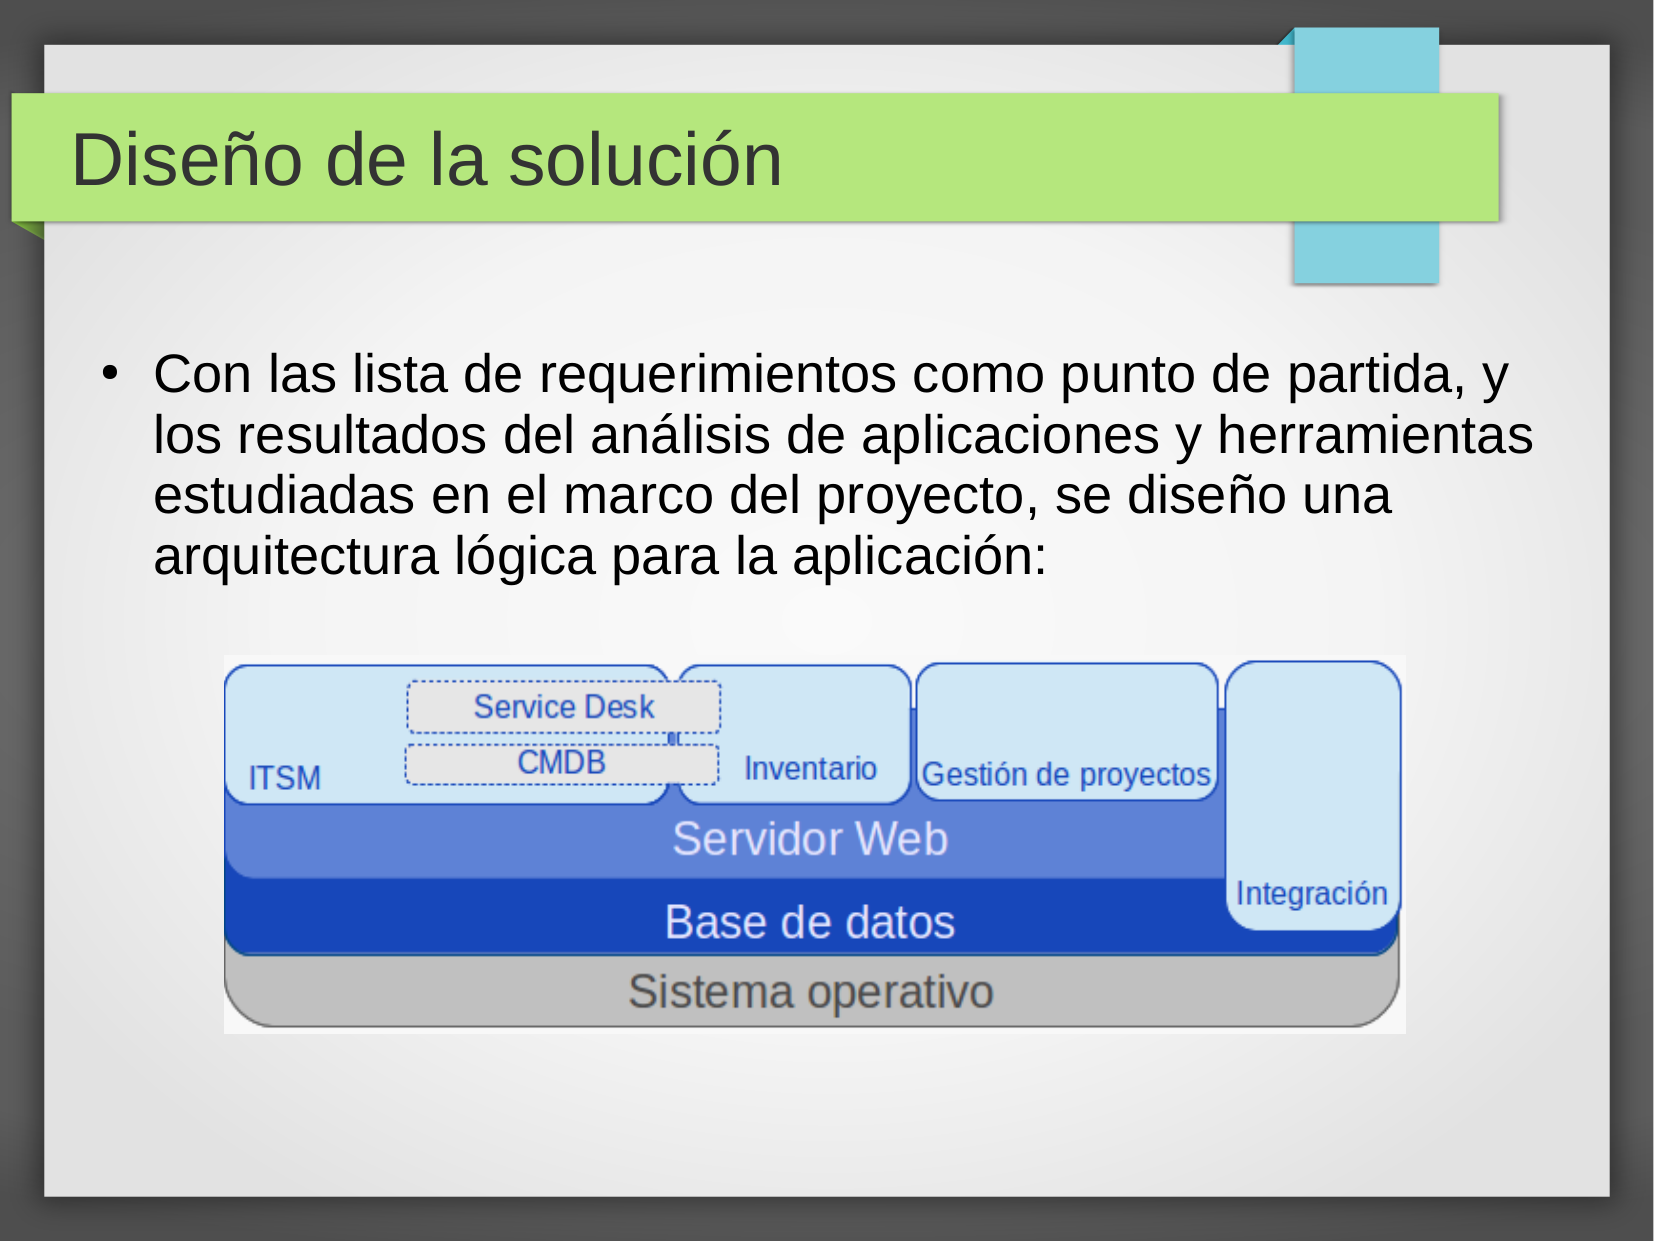

# Diseño de la solución
Con las lista de requerimientos como punto de partida, y los resultados del análisis de aplicaciones y herramientas estudiadas en el marco del proyecto, se diseño una arquitectura lógica para la aplicación: